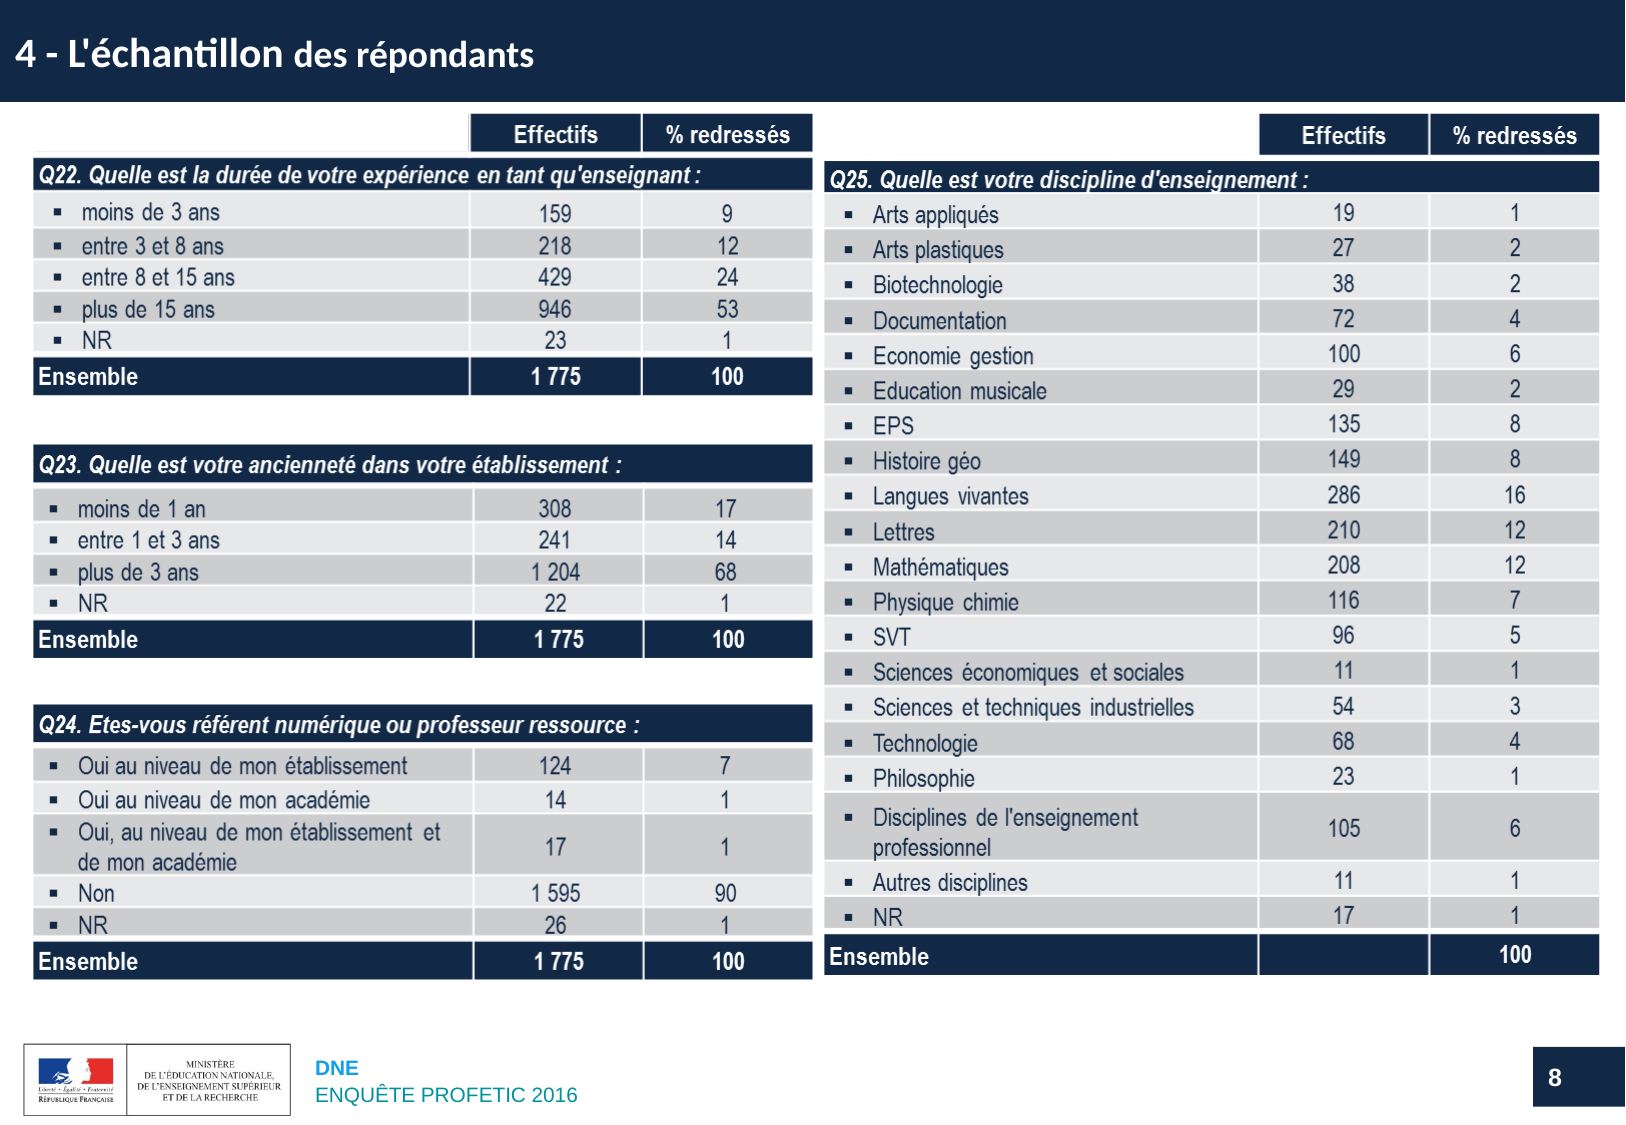

# 4 - L'échantillon des répondants
4